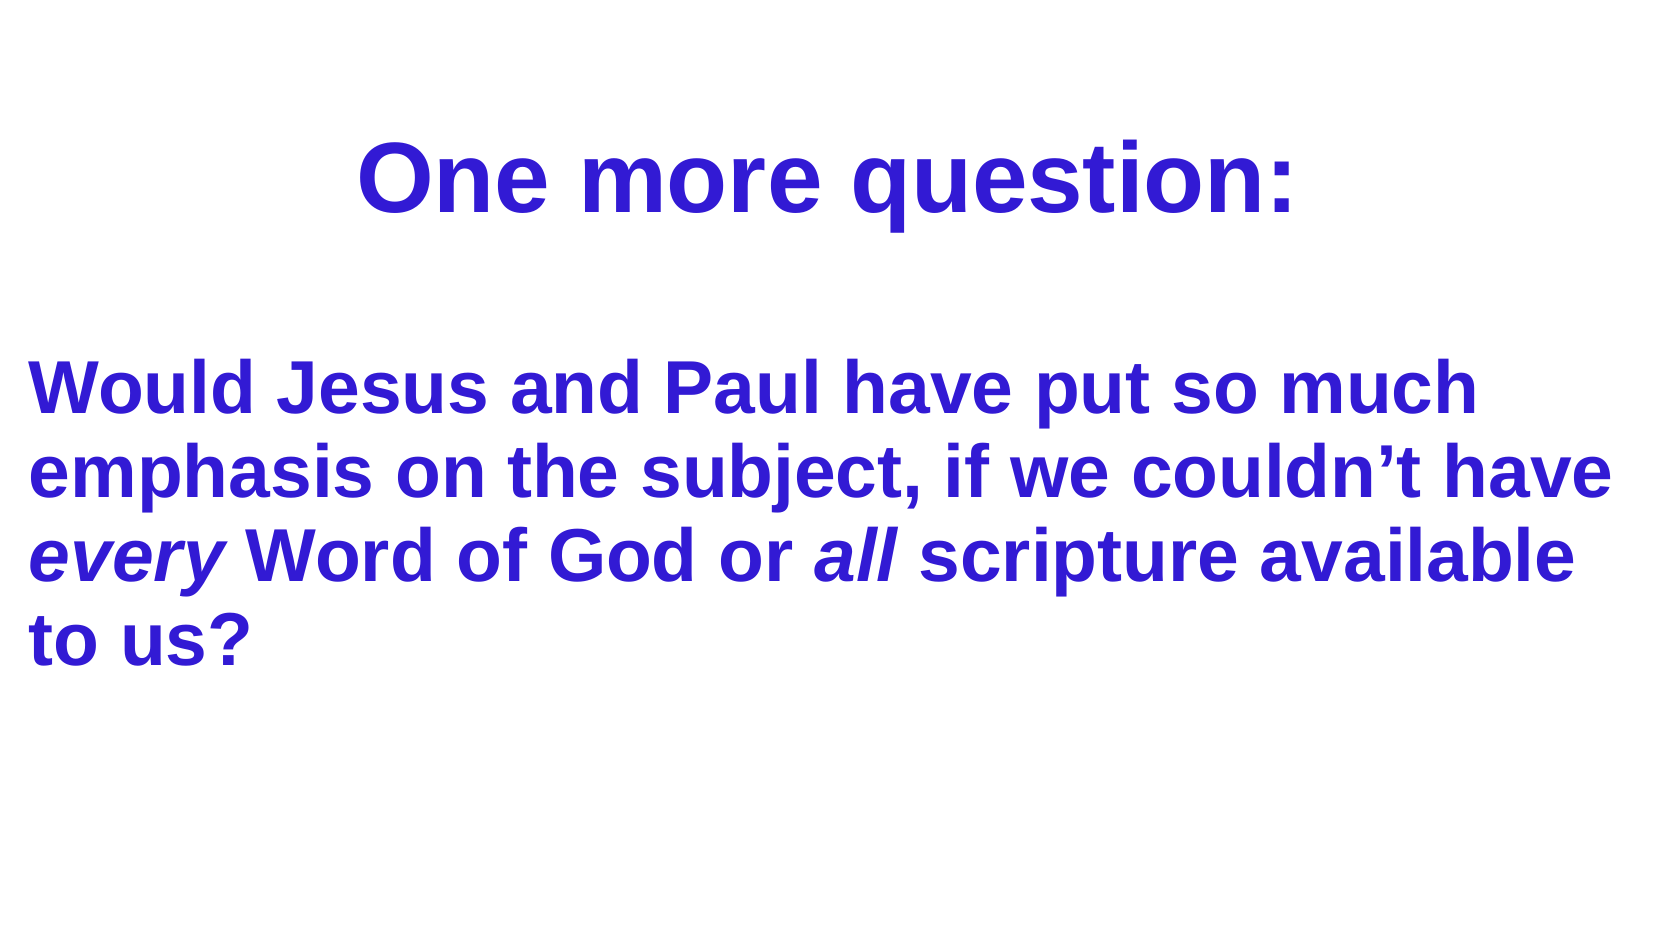

One more question:
Would Jesus and Paul have put so much emphasis on the subject, if we couldn’t have every Word of God or all scripture available to us?